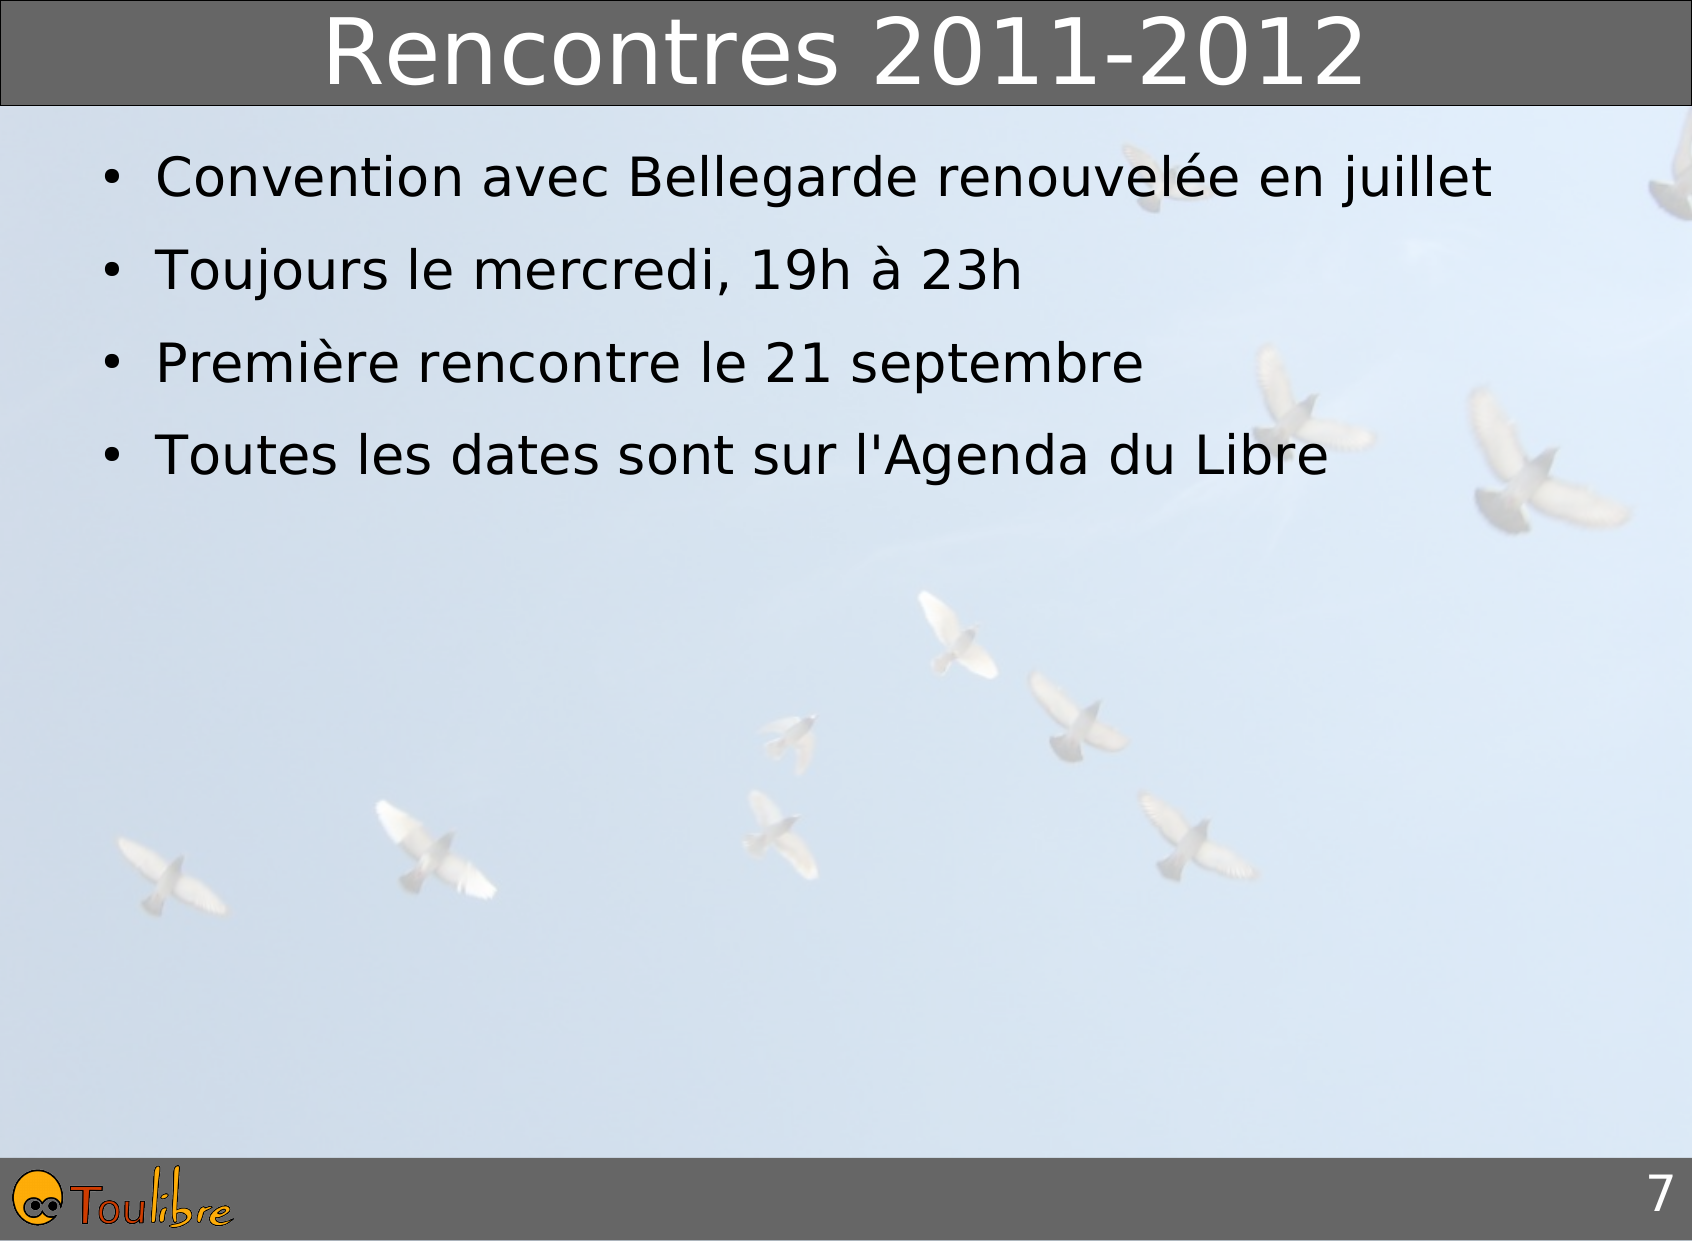

# Rencontres 2011-2012
Convention avec Bellegarde renouvelée en juillet
Toujours le mercredi, 19h à 23h
Première rencontre le 21 septembre
Toutes les dates sont sur l'Agenda du Libre